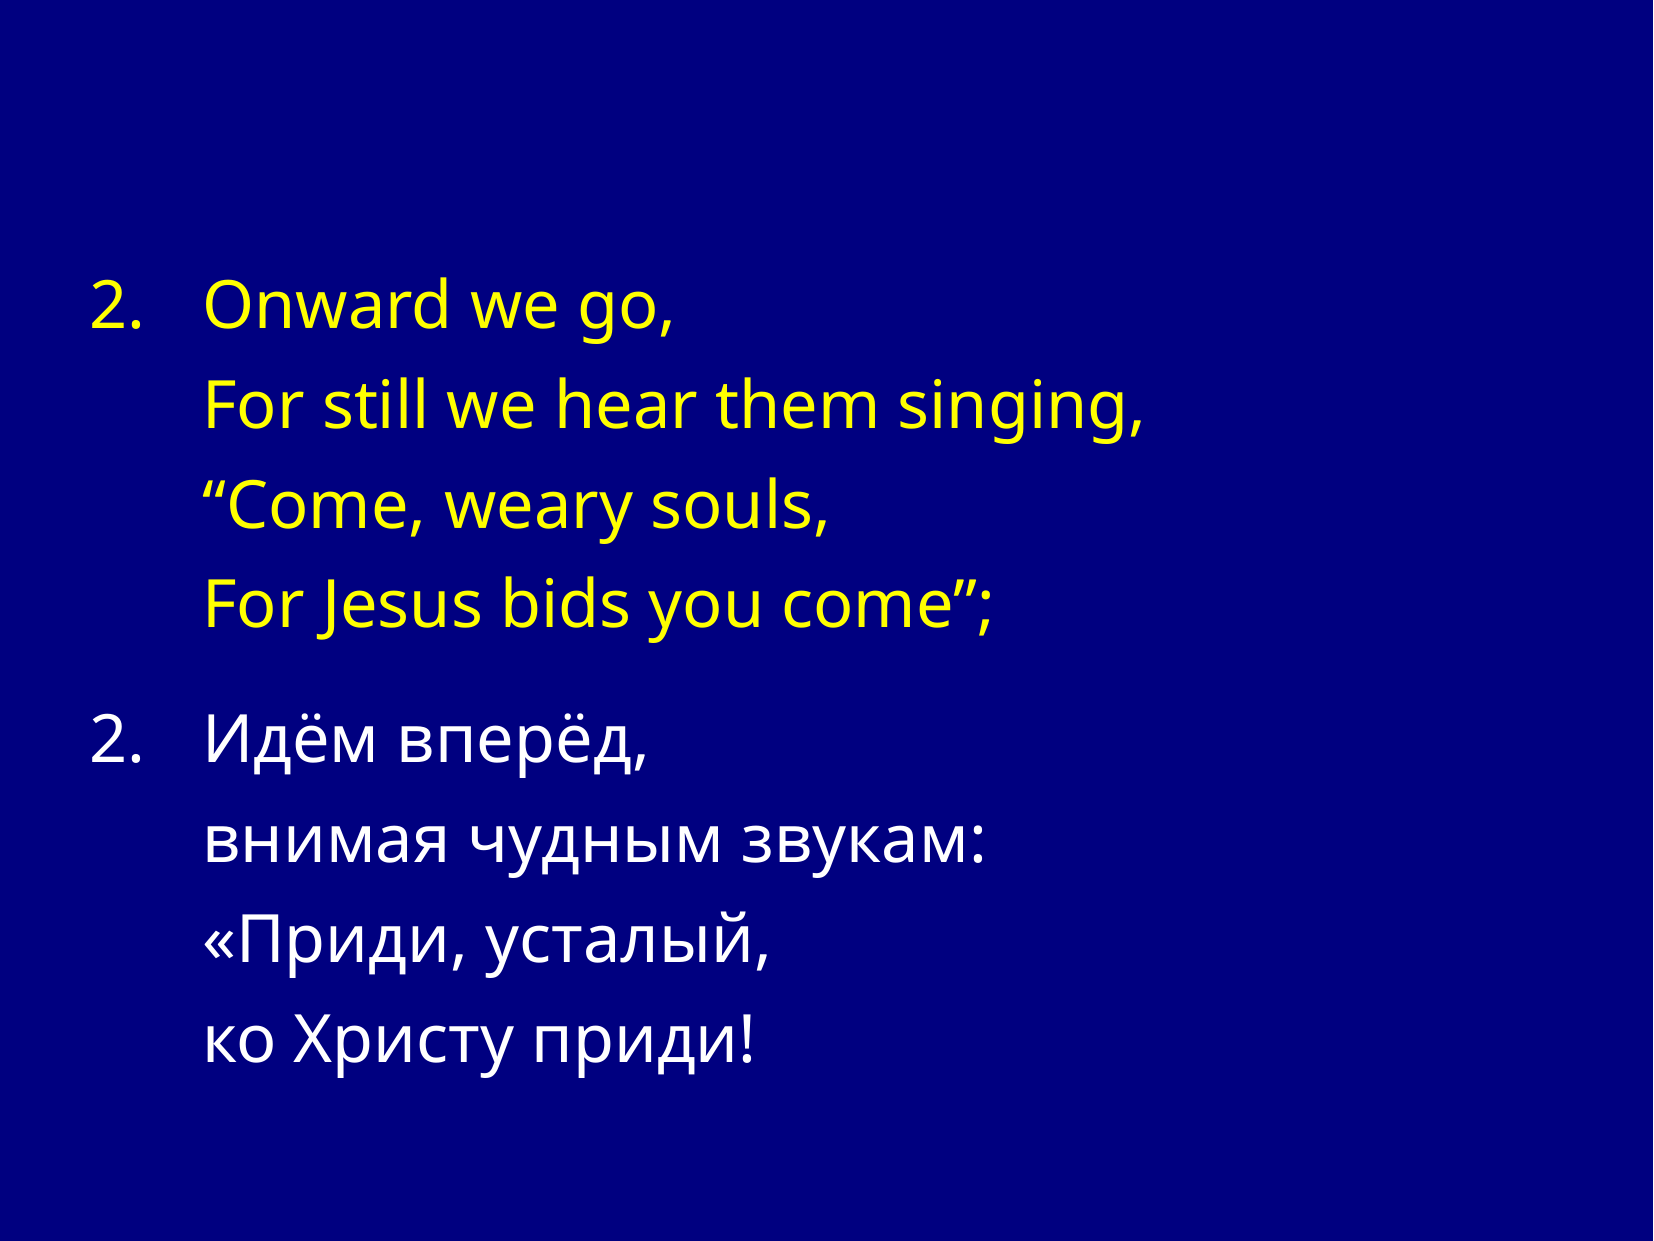

2.	Onward we go,
	For still we hear them singing,
	“Come, weary souls,
	For Jesus bids you come”;
2.	Идём вперёд,
	внимая чудным звукам:
	«Приди, усталый,
	ко Христу приди!